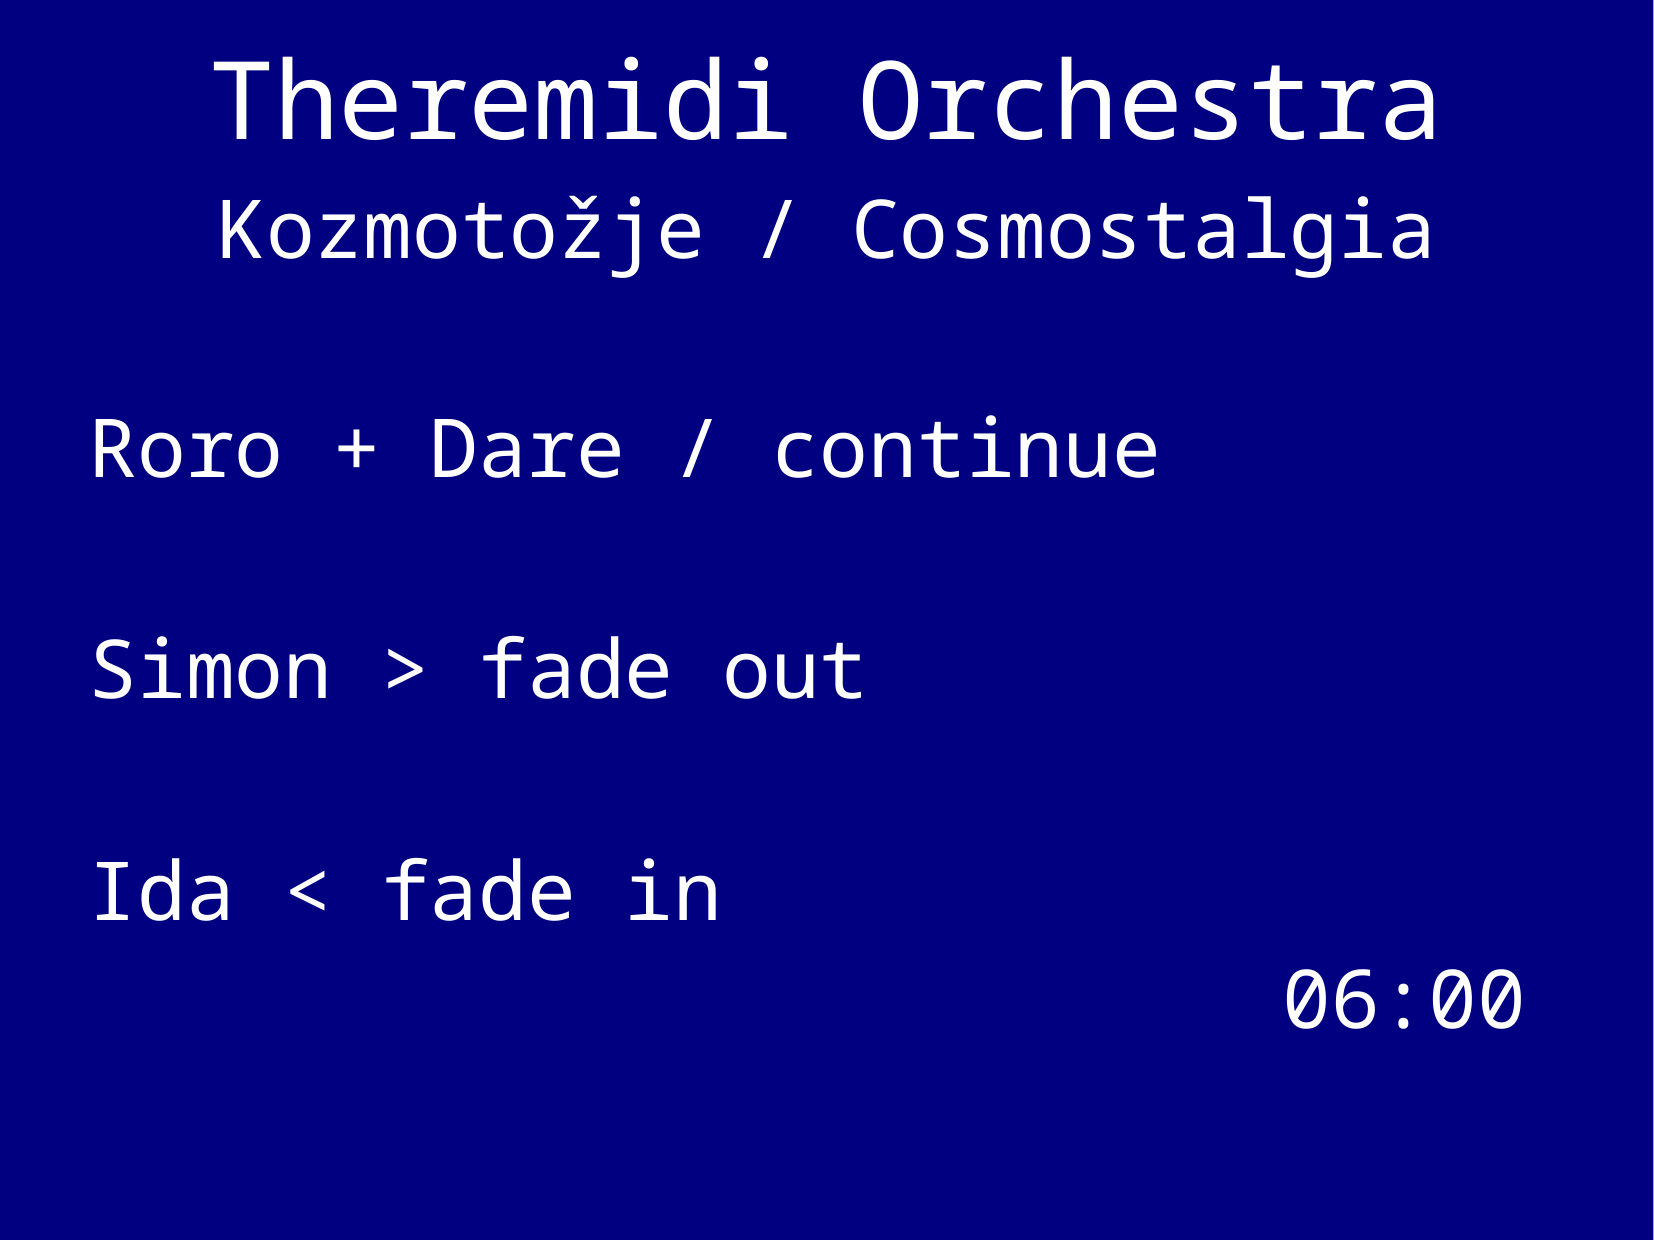

# Theremidi Orchestra Kozmotožje / Cosmostalgia
Roro + Dare / continue
Simon > fade out
Ida < fade in
06:00